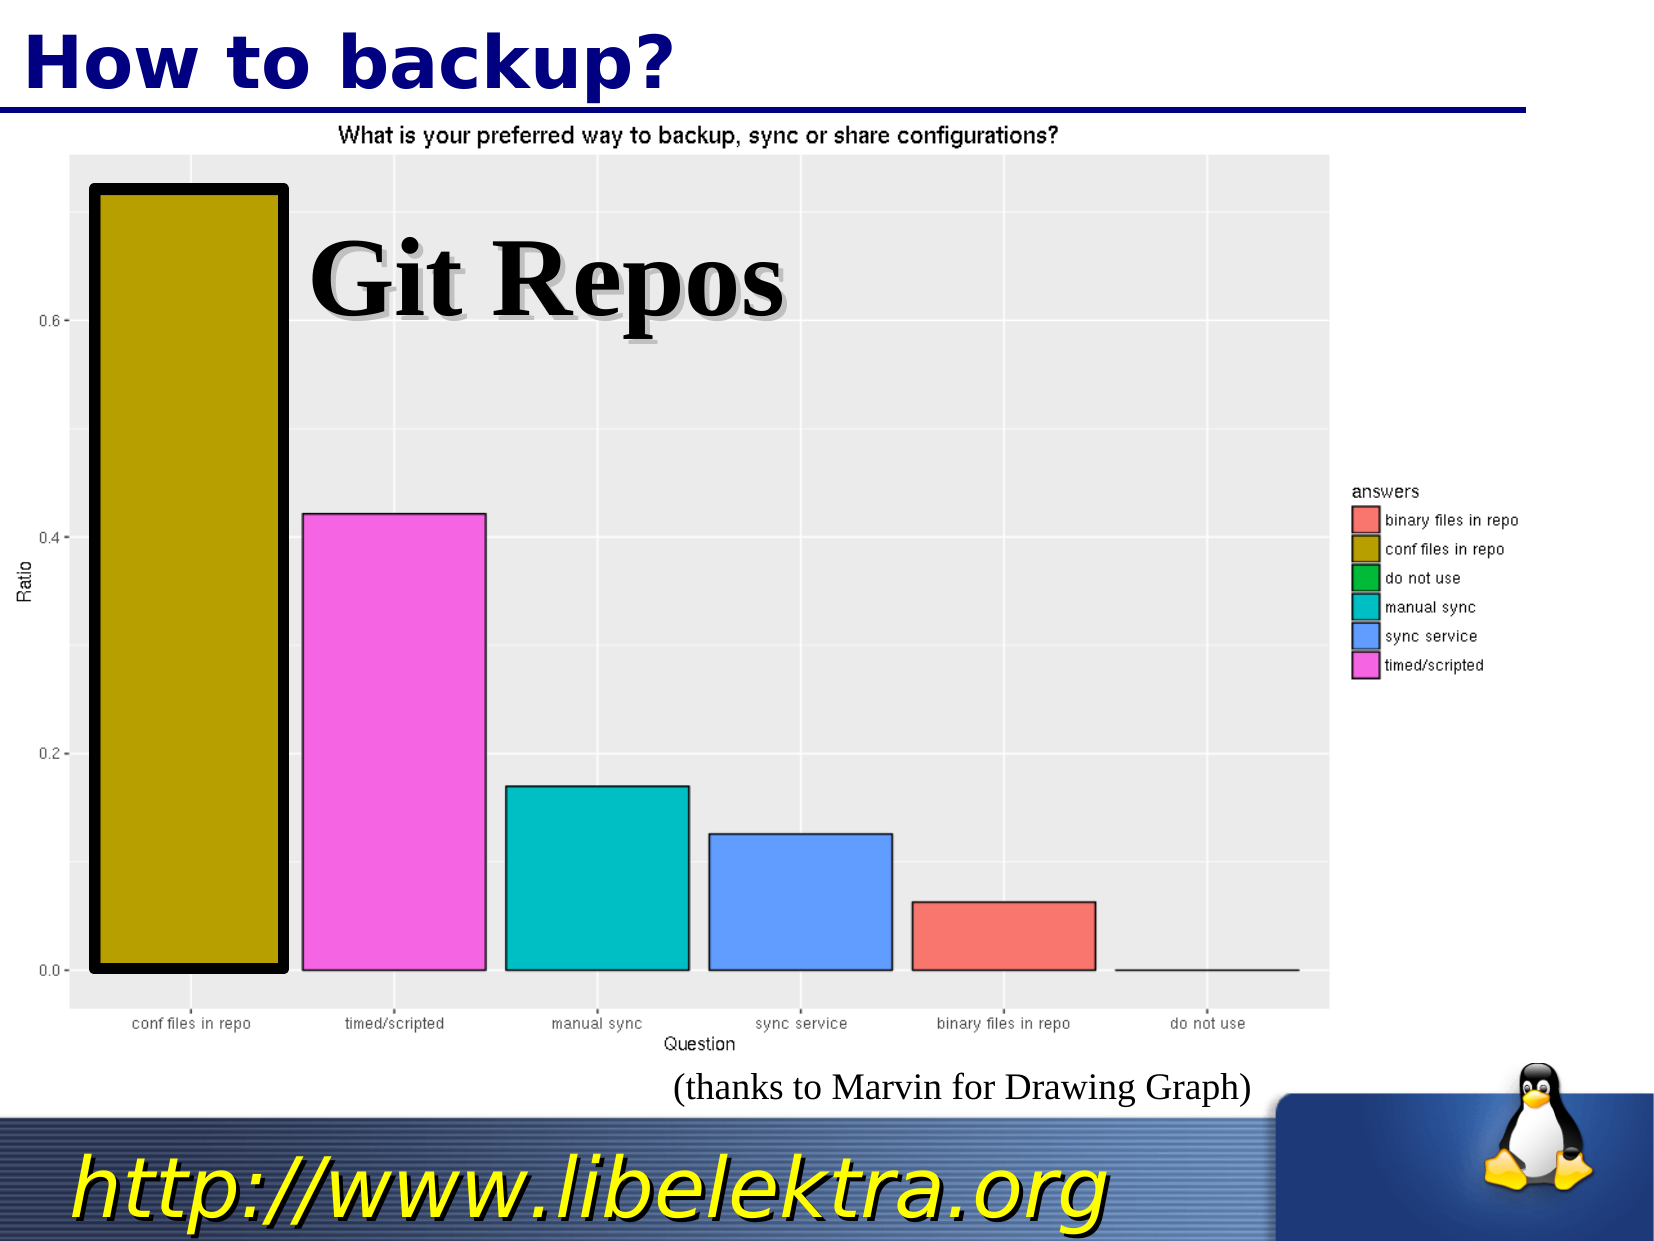

How to backup?
Git Repos
(thanks to Marvin for Drawing Graph)